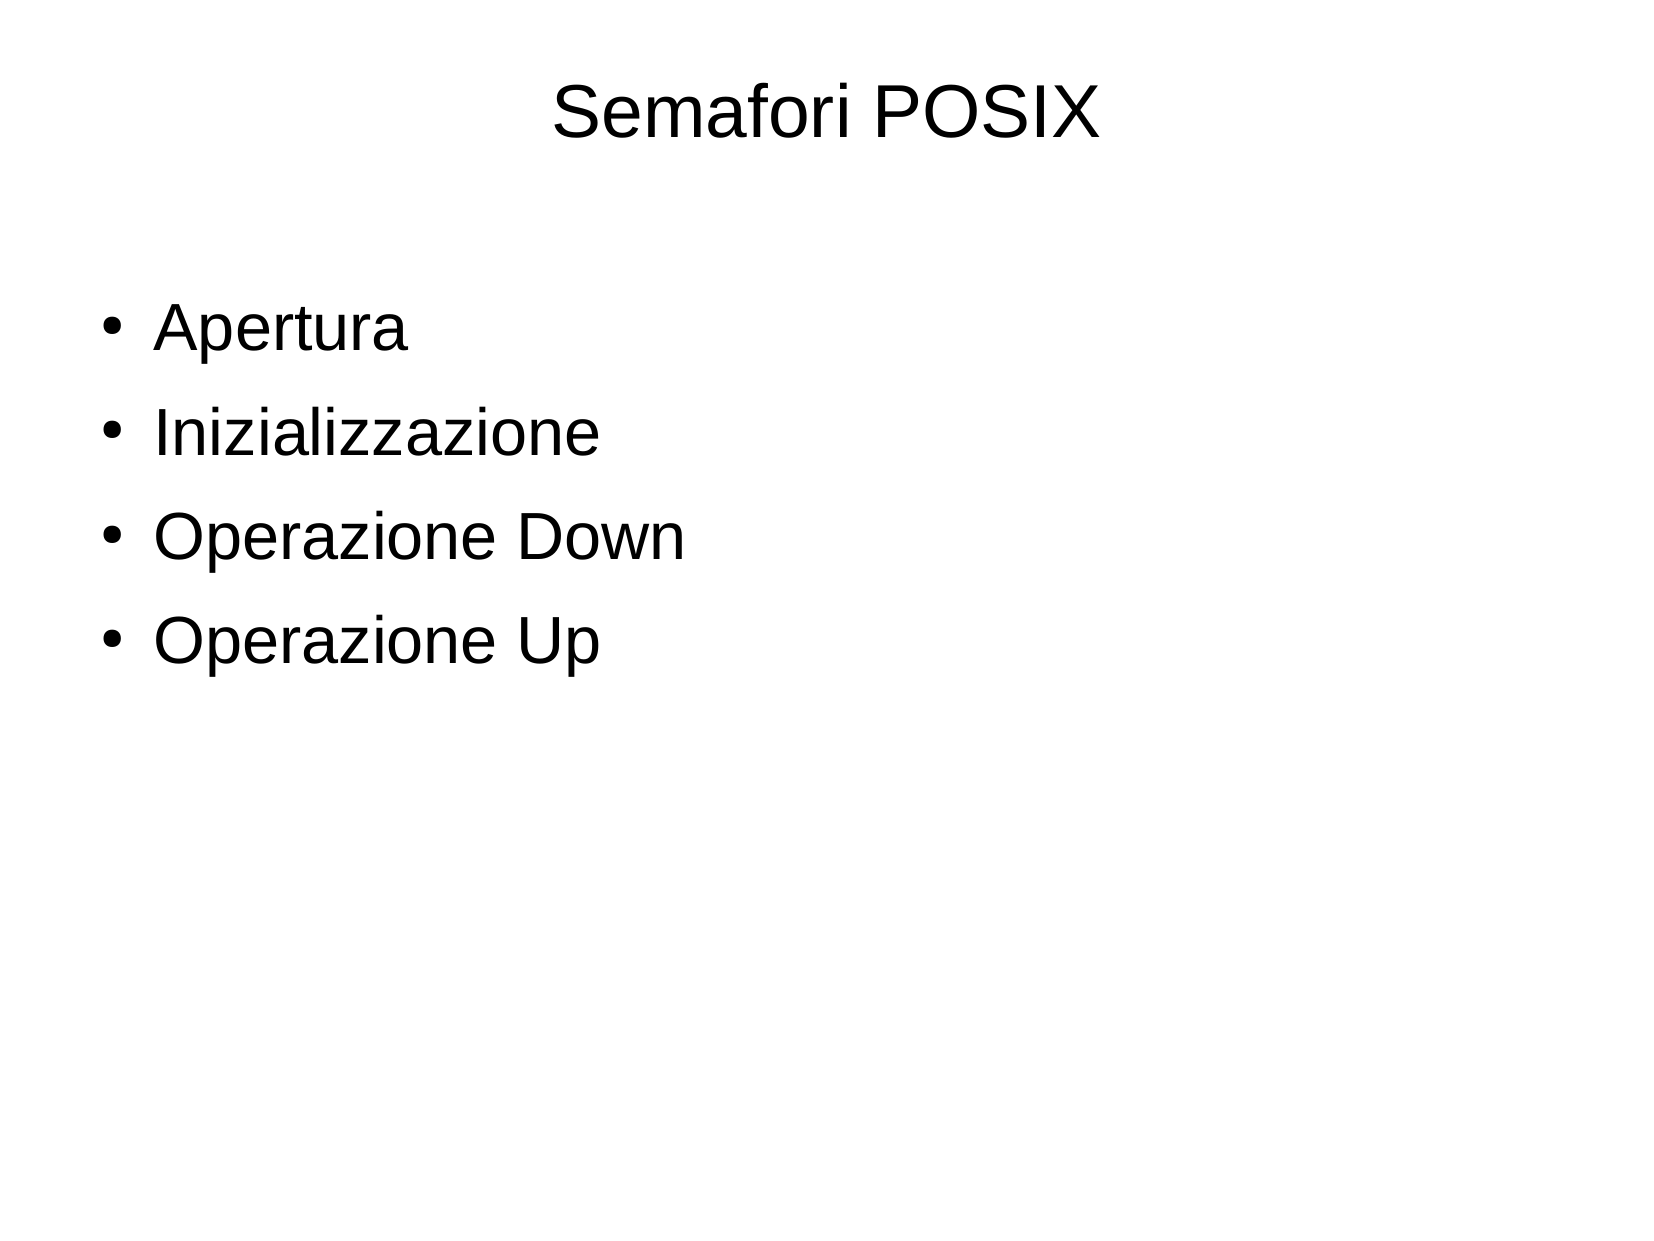

# Semafori POSIX
Apertura
Inizializzazione
Operazione Down
Operazione Up